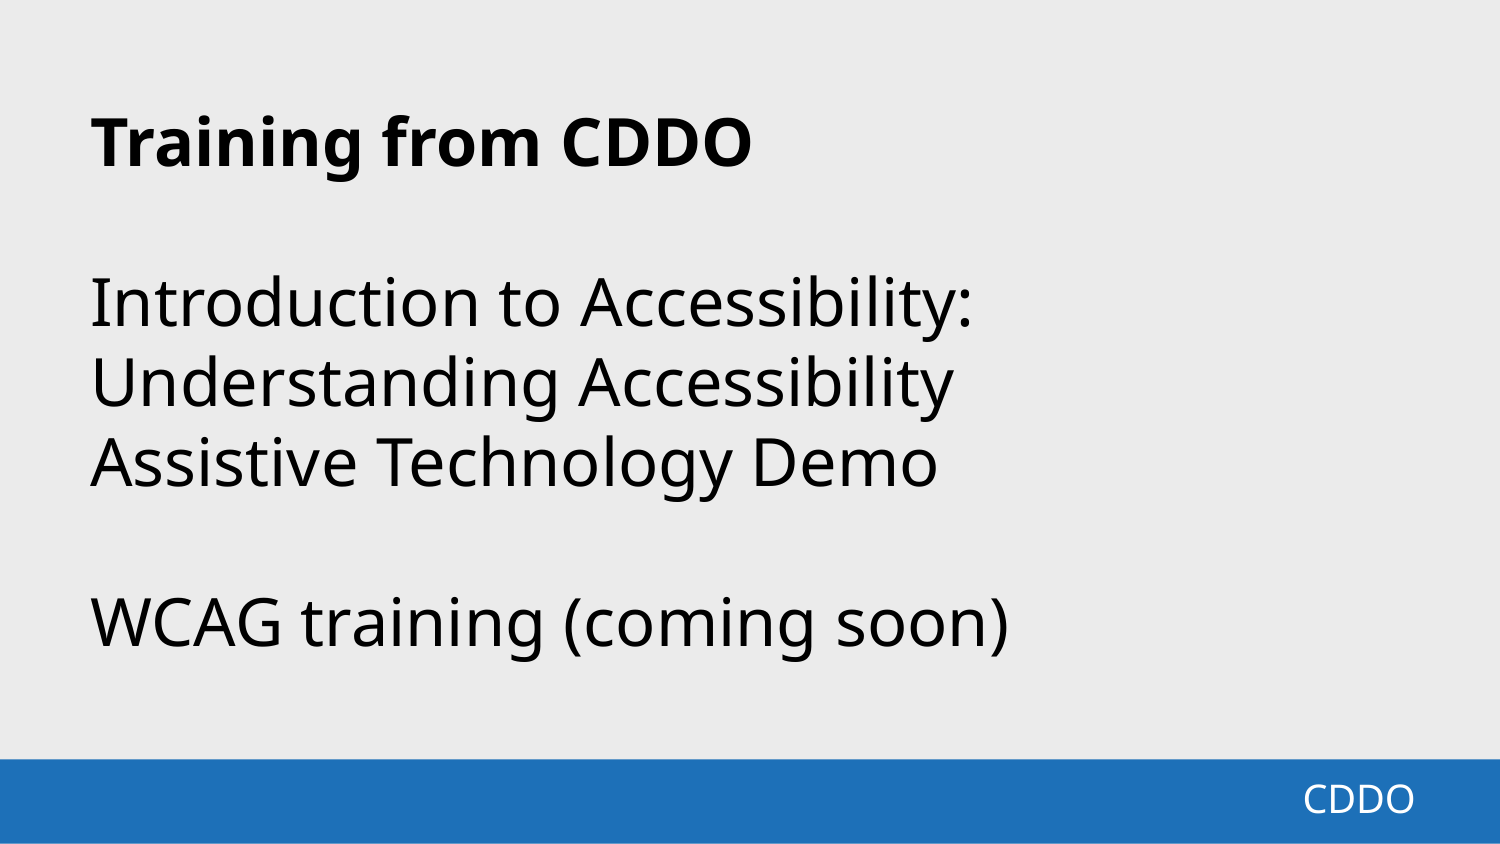

Training from CDDO
Introduction to Accessibility:
Understanding Accessibility
Assistive Technology Demo
WCAG training (coming soon)